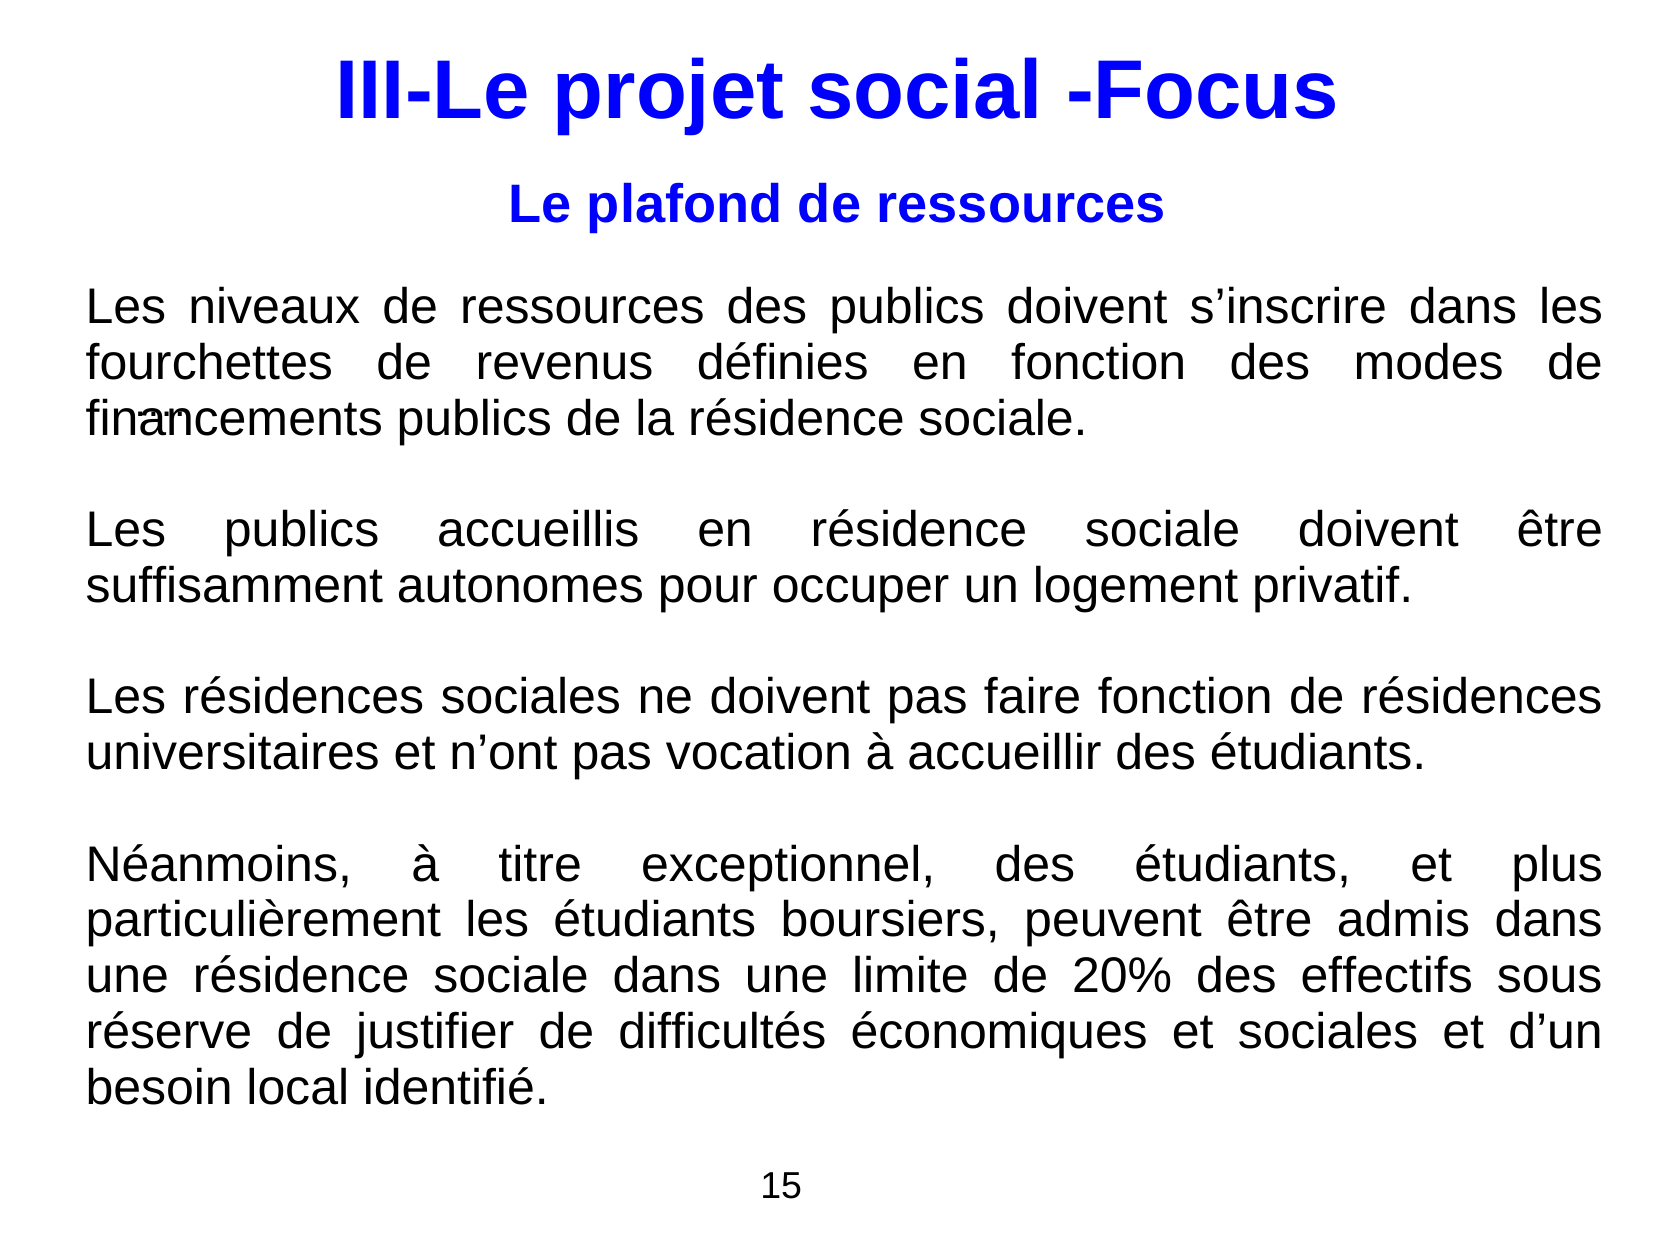

III-Le projet social -Focus
Le plafond de ressources
Les niveaux de ressources des publics doivent s’inscrire dans les fourchettes de revenus définies en fonction des modes de financements publics de la résidence sociale.
Les publics accueillis en résidence sociale doivent être suffisamment autonomes pour occuper un logement privatif.
Les résidences sociales ne doivent pas faire fonction de résidences universitaires et n’ont pas vocation à accueillir des étudiants.
Néanmoins, à titre exceptionnel, des étudiants, et plus particulièrement les étudiants boursiers, peuvent être admis dans une résidence sociale dans une limite de 20% des effectifs sous réserve de justifier de difficultés économiques et sociales et d’un besoin local identifié.
….